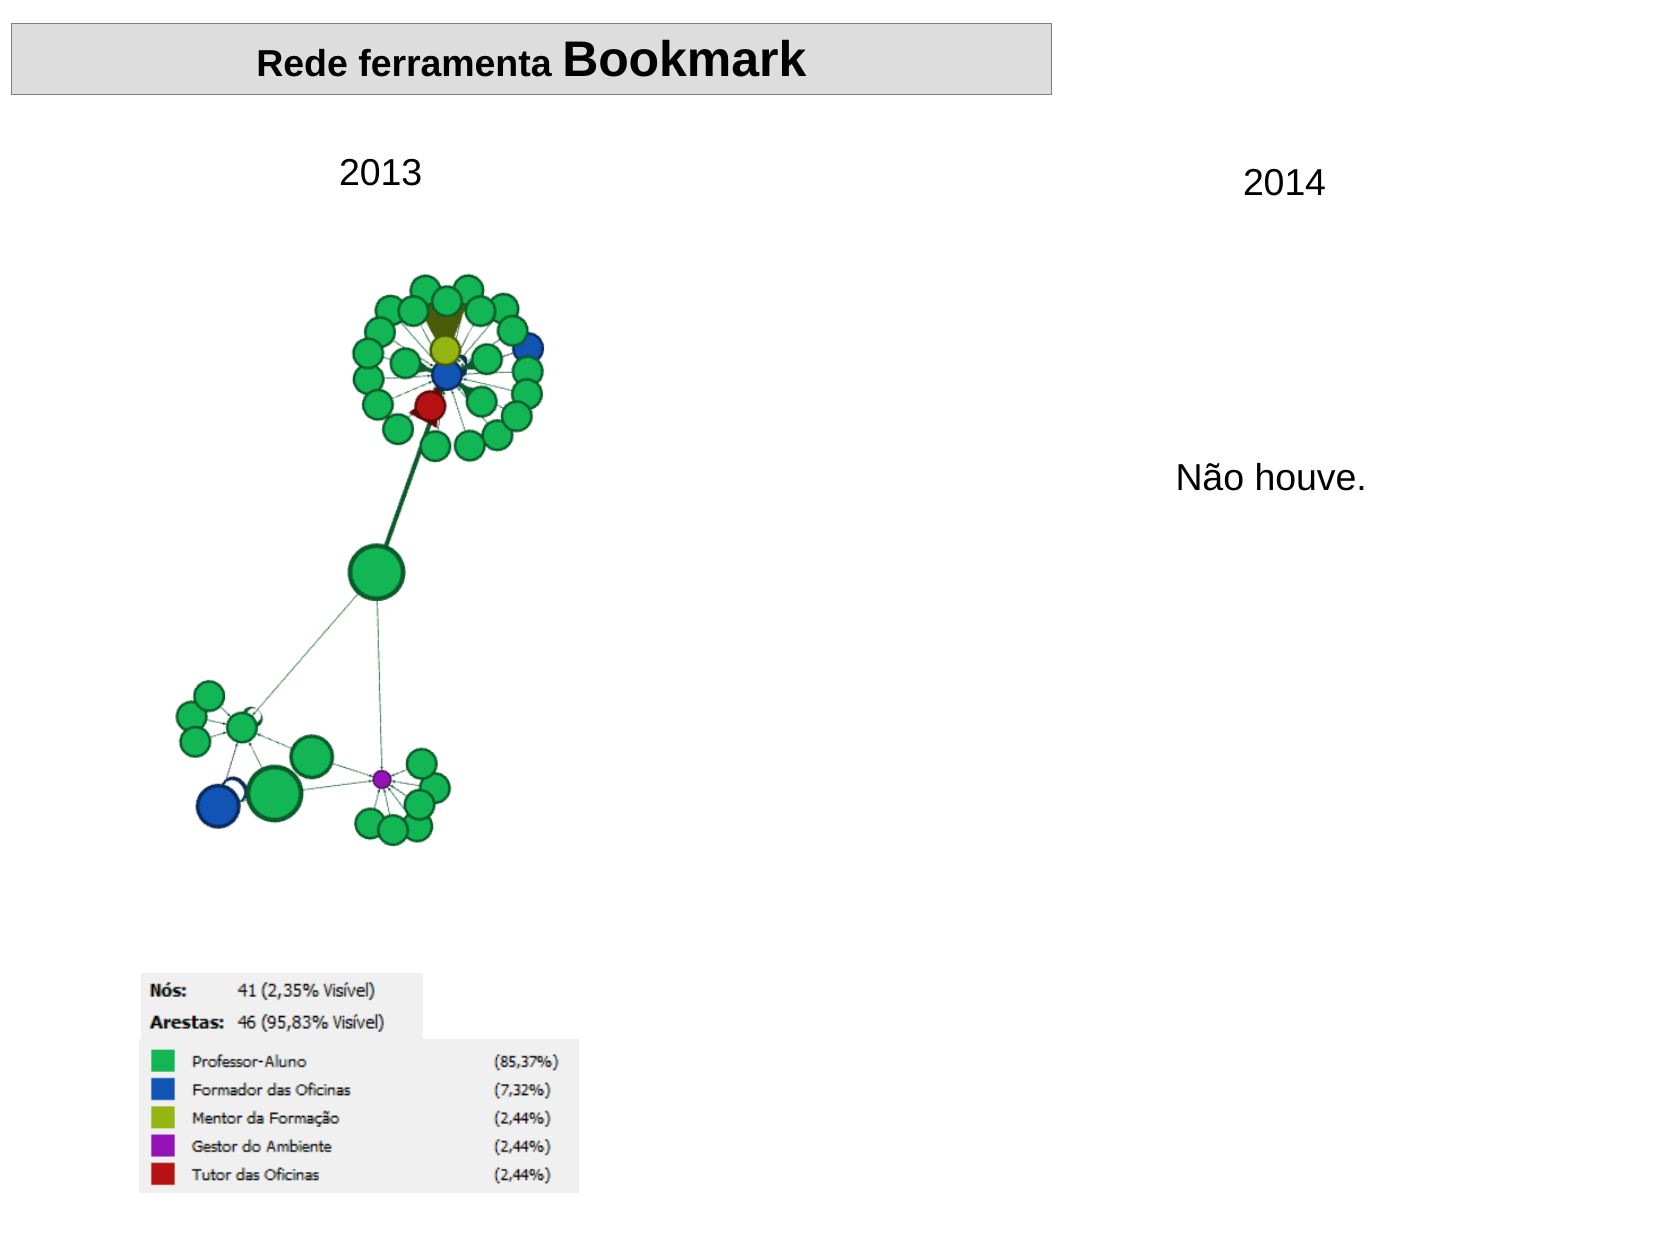

Rede ferramenta Bookmark
2013
2014
Não houve.